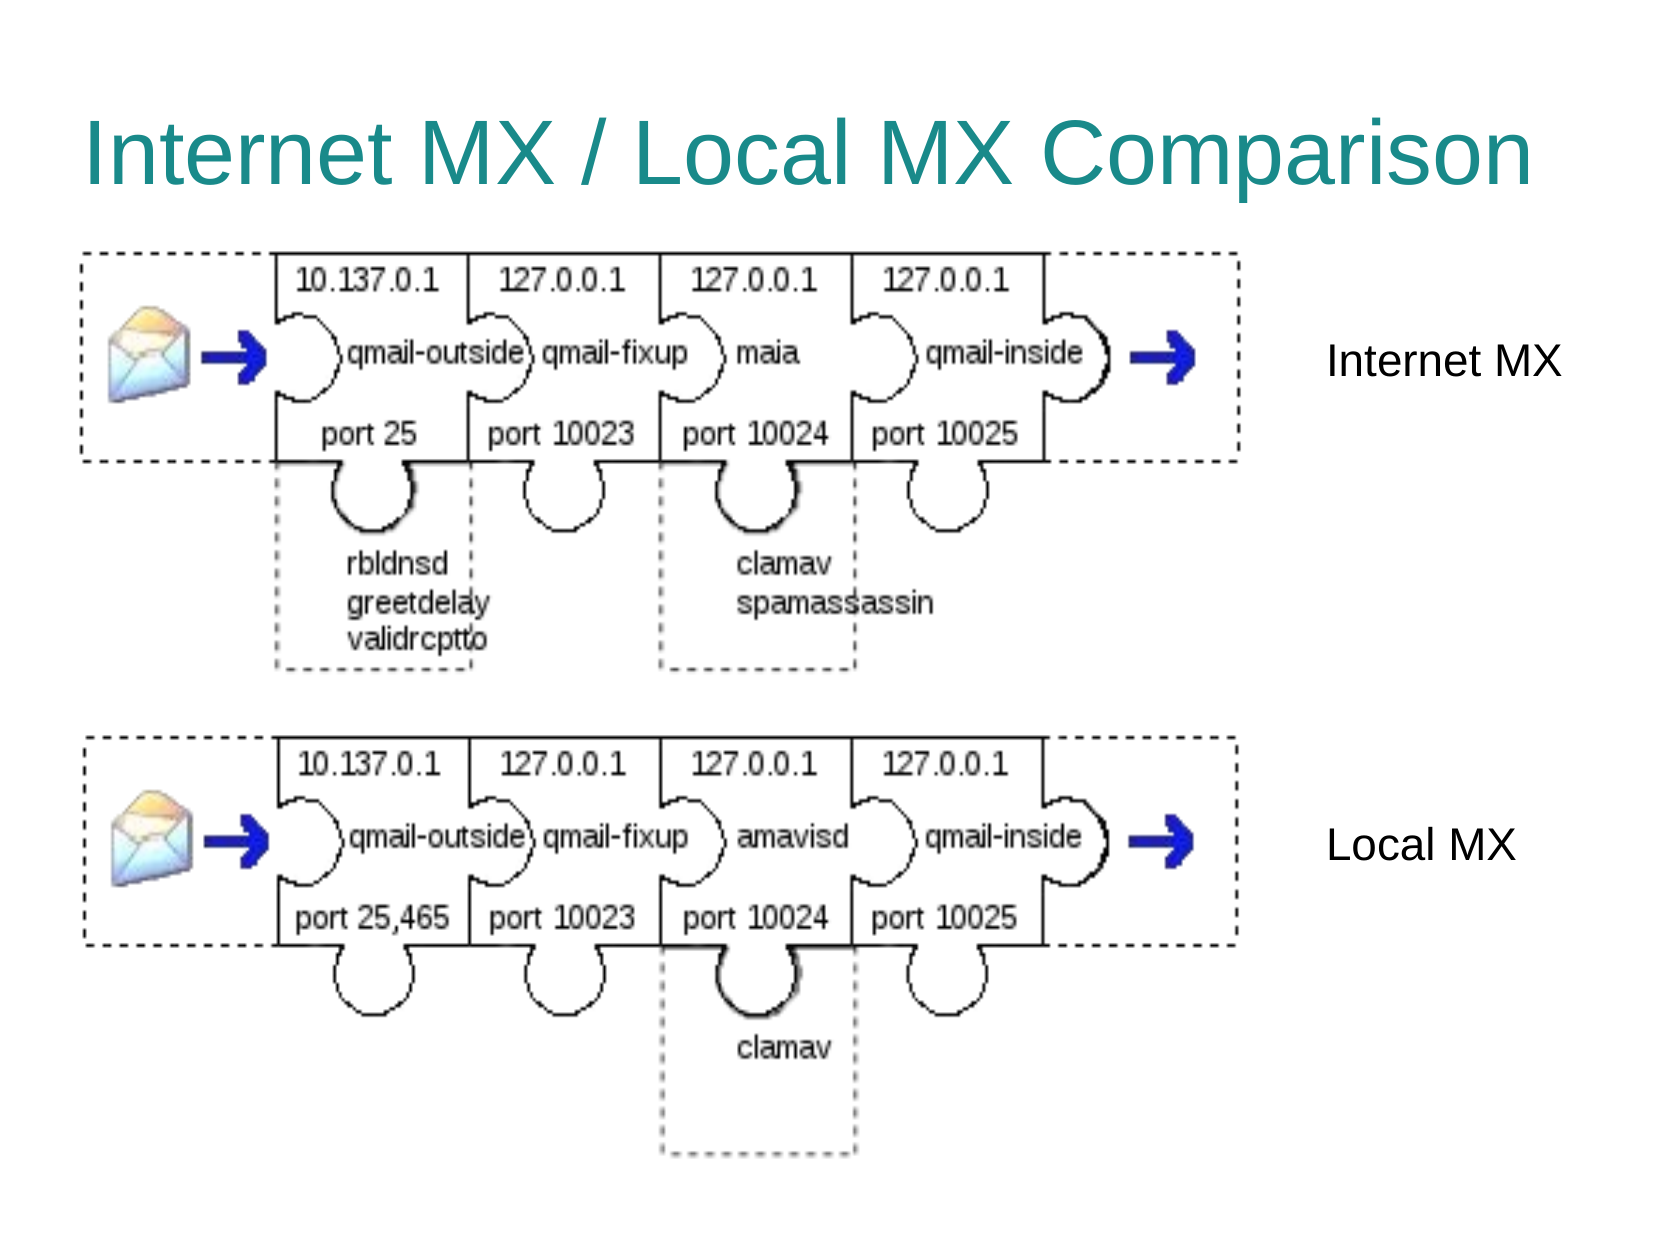

# Internet MX / Local MX Comparison
Internet MX
Local MX